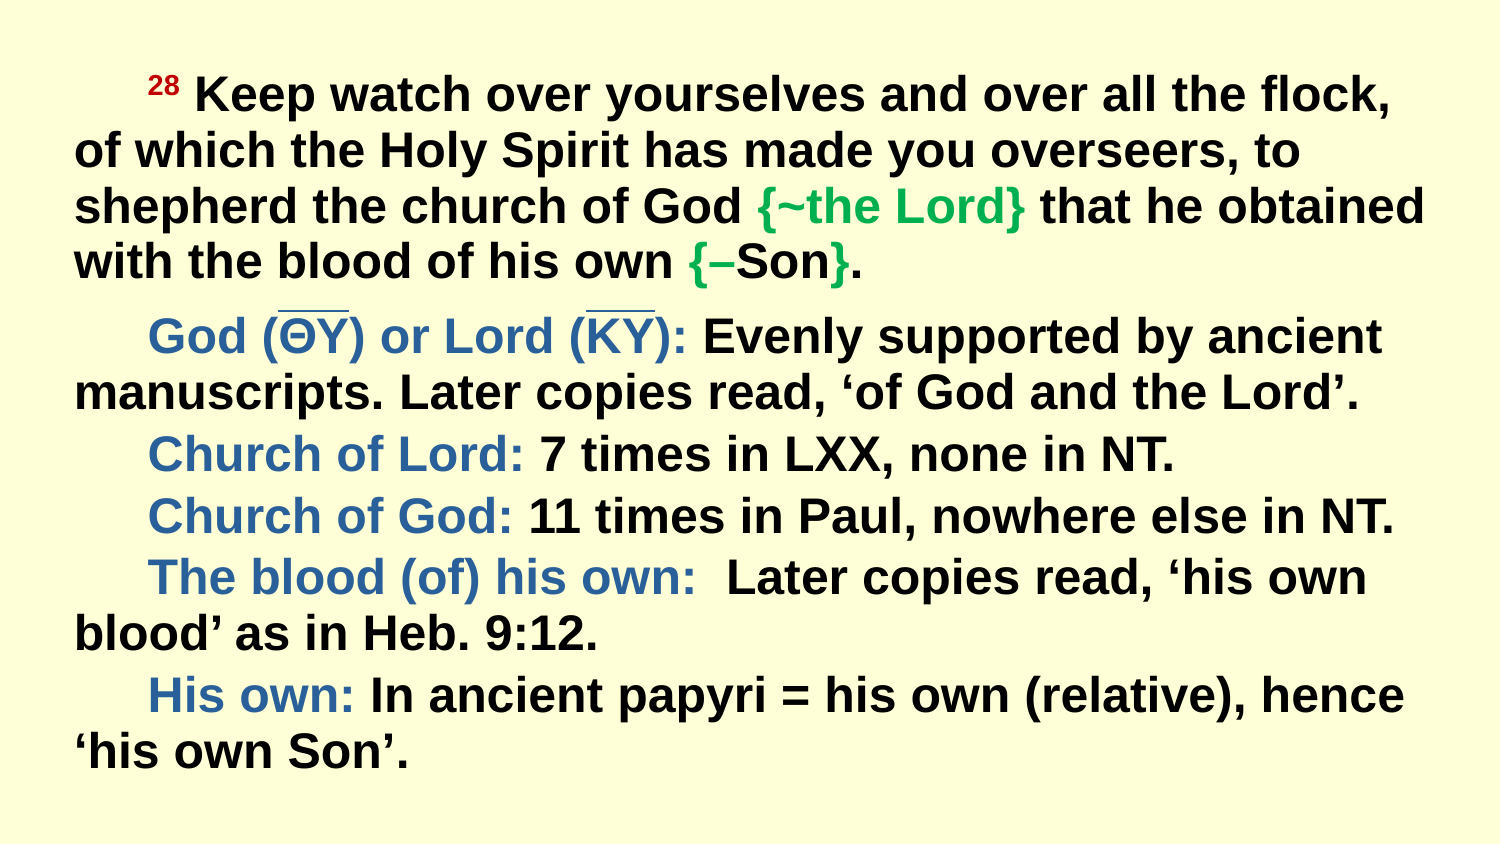

28 Keep watch over yourselves and over all the flock, of which the Holy Spirit has made you overseers, to shepherd the church of God {~the Lord} that he obtained with the blood of his own {–Son}.
	God (ΘΥ) or Lord (ΚΥ): Evenly supported by ancient manuscripts. Later copies read, ‘of God and the Lord’.
	Church of Lord: 7 times in LXX, none in NT.
	Church of God: 11 times in Paul, nowhere else in NT.
	The blood (of) his own: Later copies read, ‘his own blood’ as in Heb. 9:12.
	His own: In ancient papyri = his own (relative), hence ‘his own Son’.